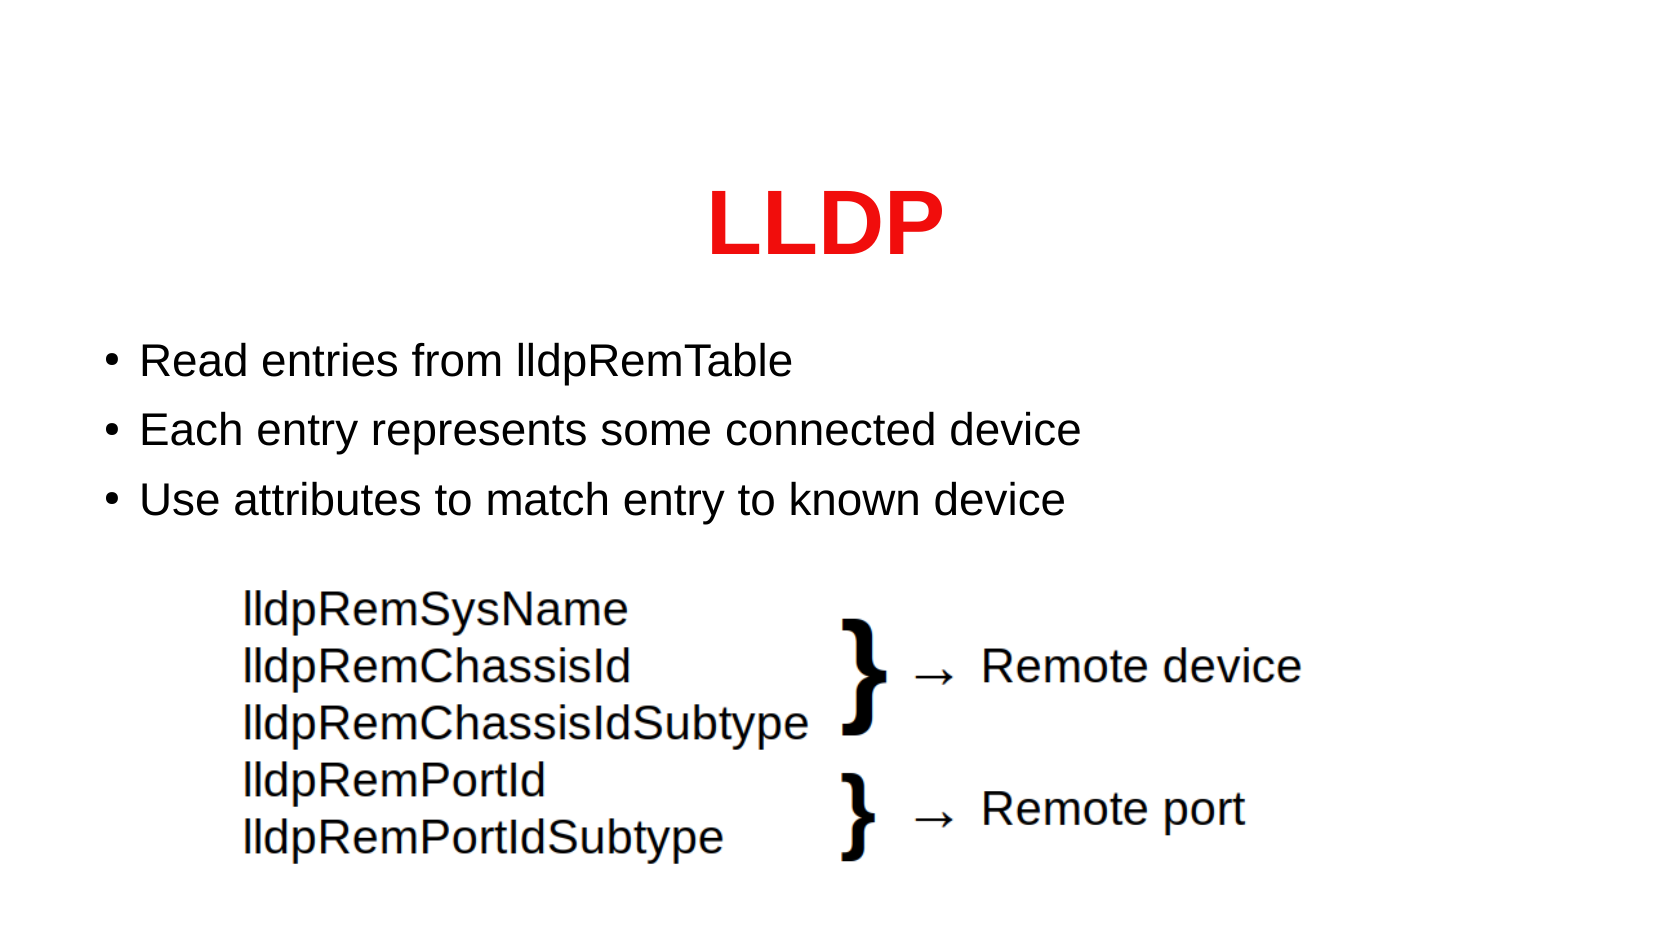

# LLDP
Read entries from lldpRemTable
Each entry represents some connected device
Use attributes to match entry to known device